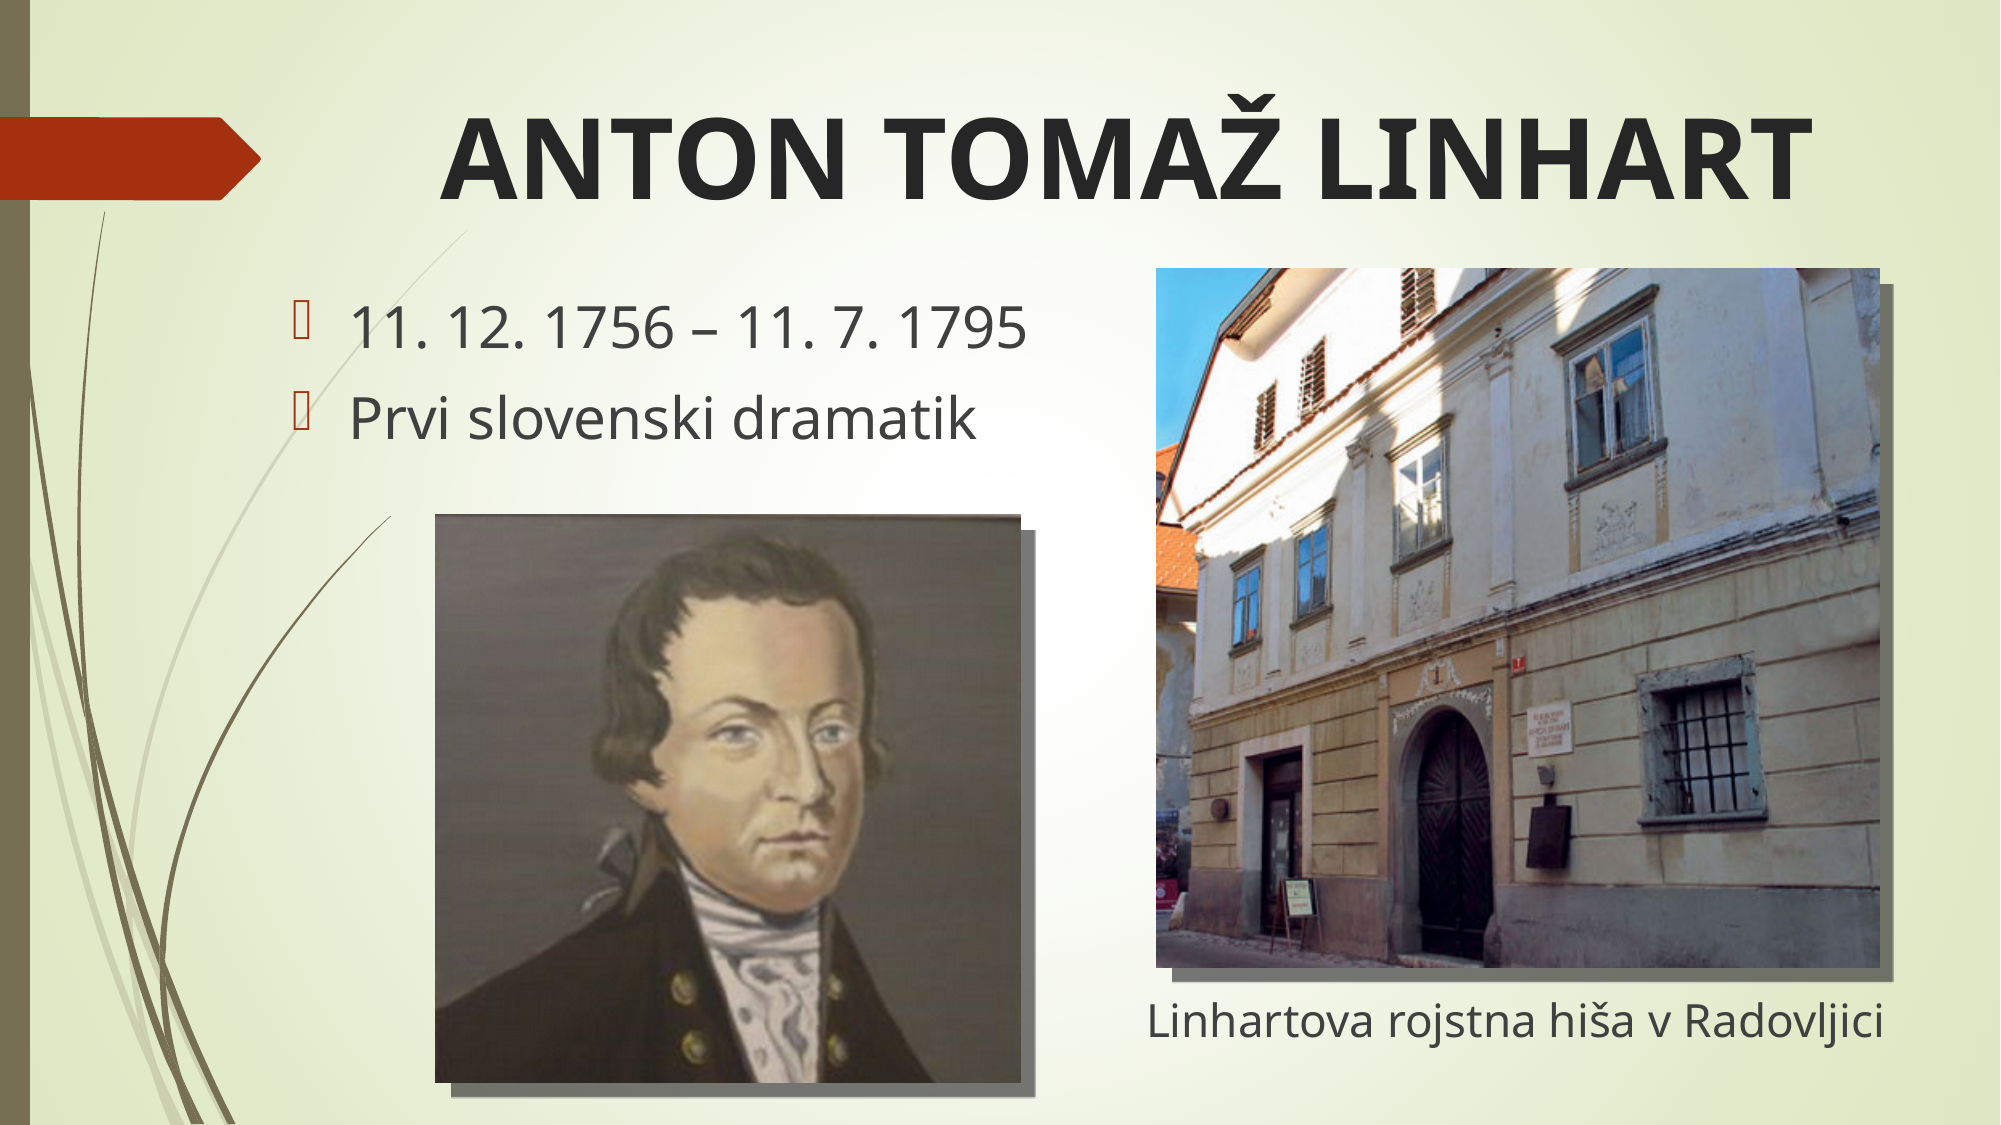

# ANTON TOMAŽ LINHART
11. 12. 1756 – 11. 7. 1795
Prvi slovenski dramatik
Linhartova rojstna hiša v Radovljici